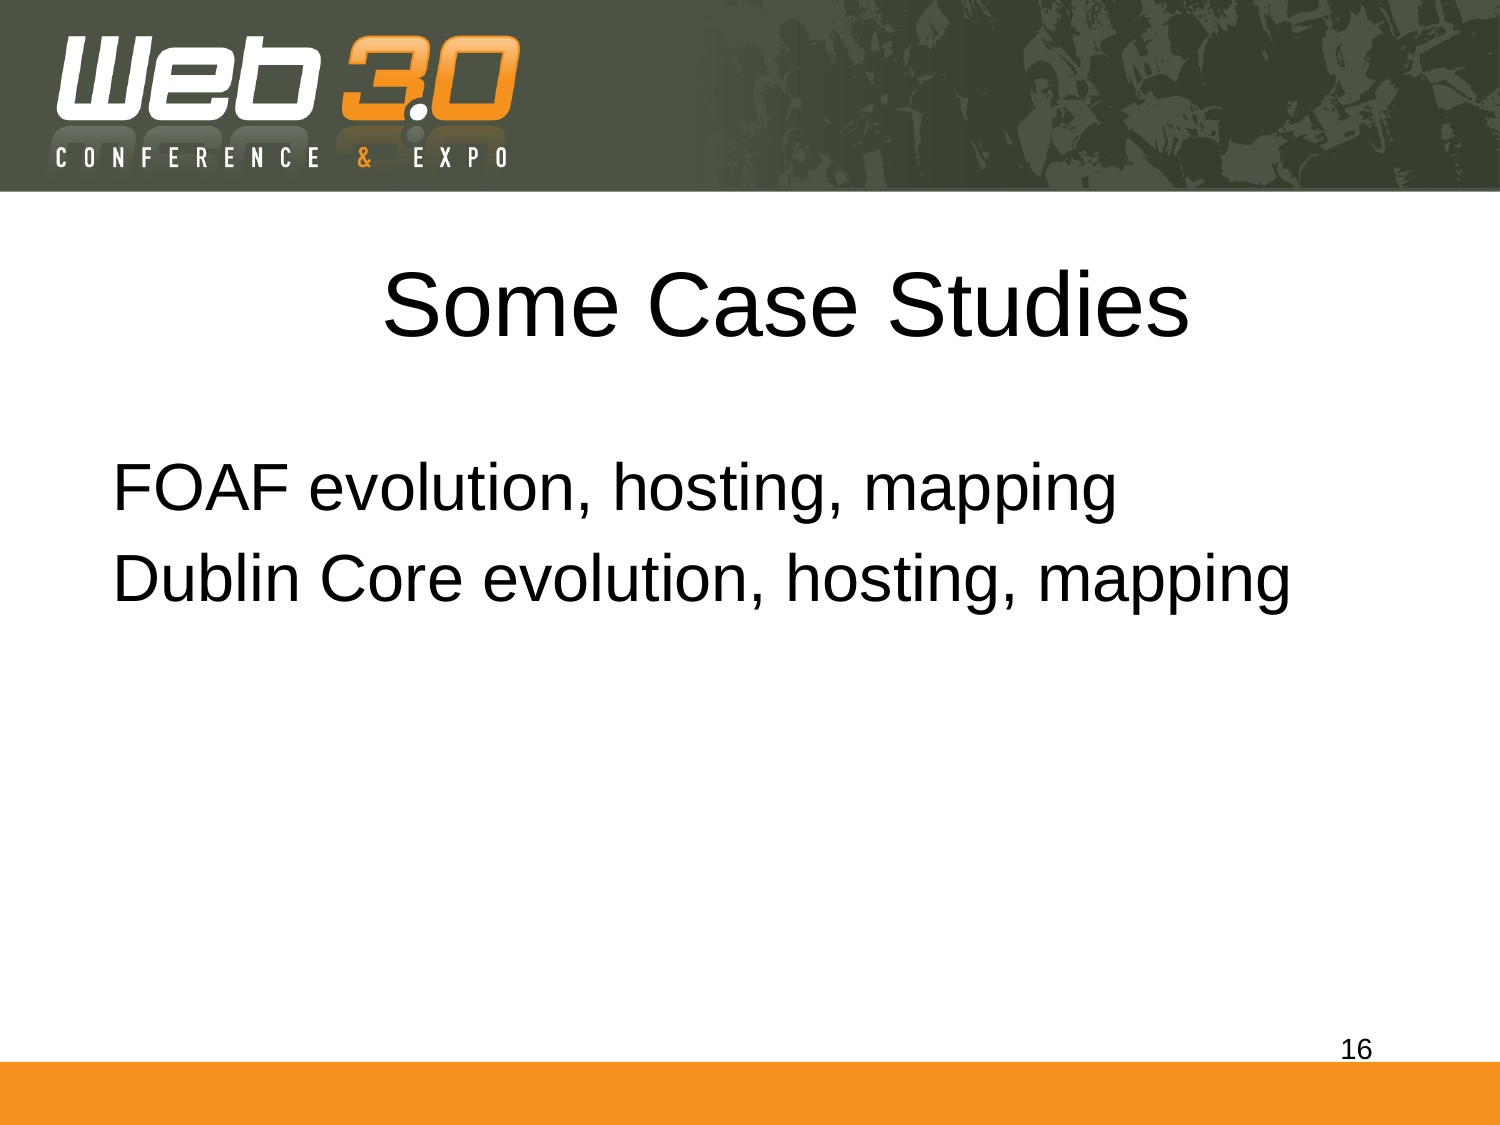

# Some Case Studies
FOAF evolution, hosting, mapping
Dublin Core evolution, hosting, mapping
16